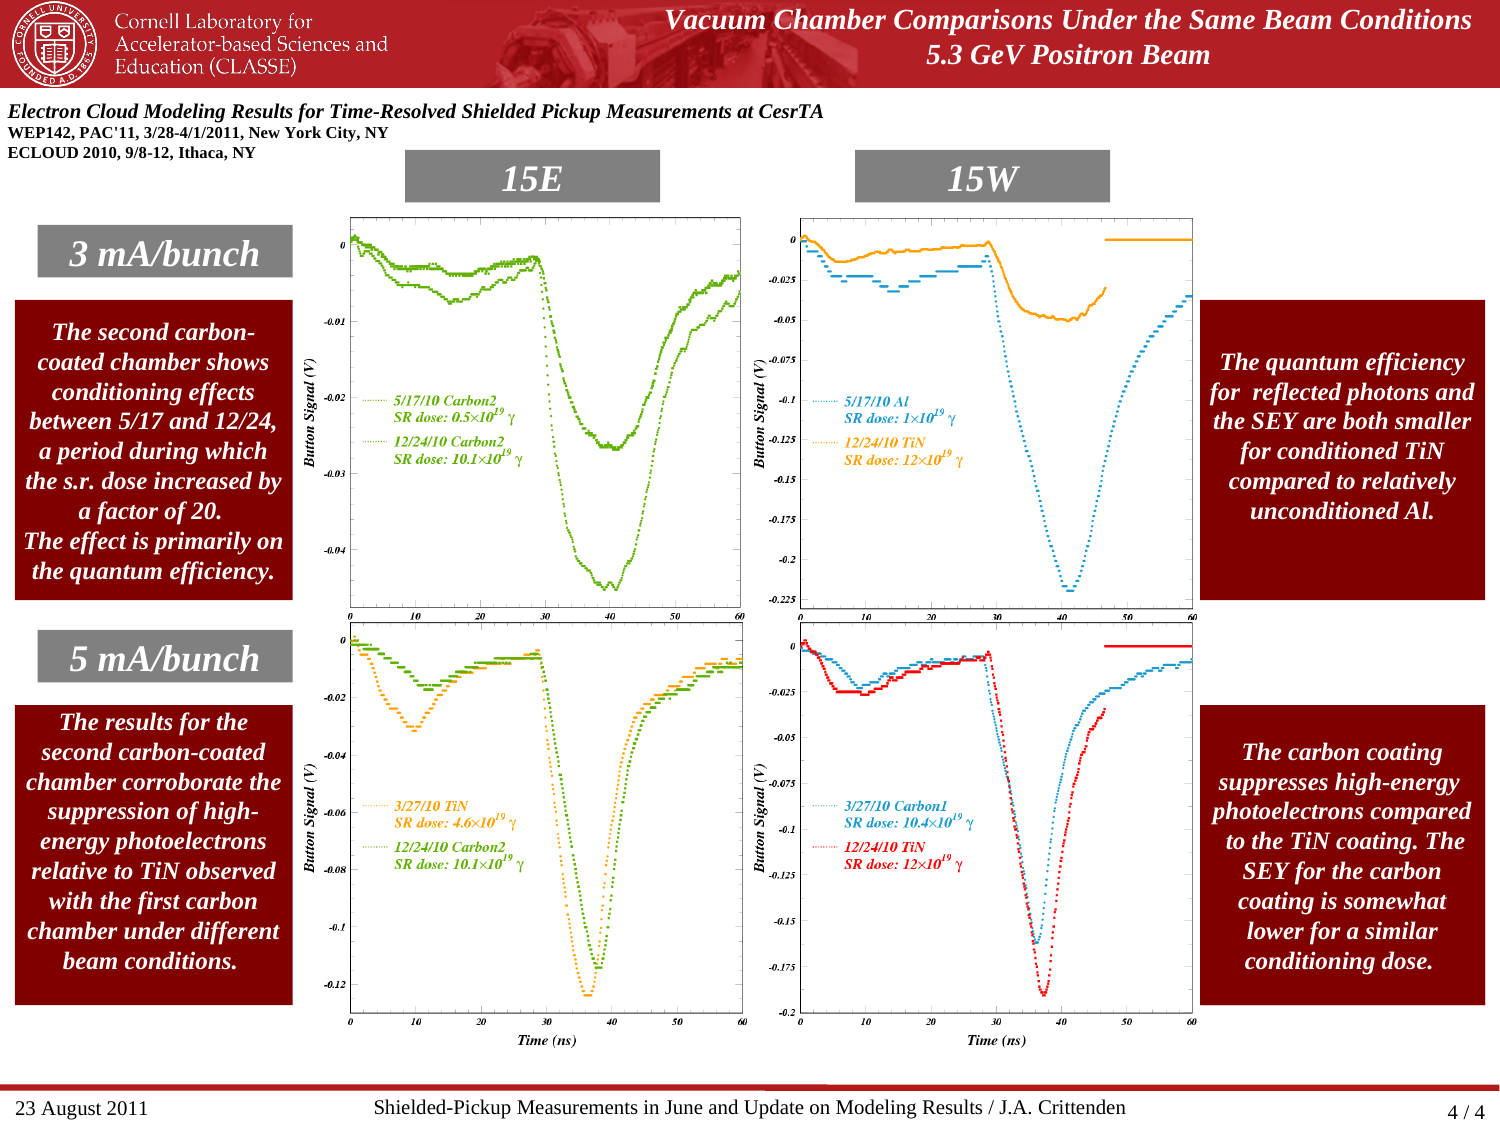

Vacuum Chamber Comparisons Under the Same Beam Conditions
5.3 GeV Positron Beam
Electron Cloud Modeling Results for Time-Resolved Shielded Pickup Measurements at CesrTA
WEP142, PAC'11, 3/28-4/1/2011, New York City, NY
ECLOUD 2010, 9/8-12, Ithaca, NY
15E
15W
3 mA/bunch
The second carbon-coated chamber shows conditioning effects between 5/17 and 12/24, a period during which the s.r. dose increased by a factor of 20.
The effect is primarily on the quantum efficiency.
The quantum efficiency
for reflected photons and the SEY are both smaller for conditioned TiN compared to relatively unconditioned Al.
5 mA/bunch
The results for the second carbon-coated chamber corroborate the suppression of high-energy photoelectrons relative to TiN observed with the first carbon chamber under different beam conditions.
The second carbon-coated chamber shows conditioning effects between 5/17 and 12/24, primarily for the quantum efficiency.
The carbon coating
suppresses high-energy
photoelectrons compared
 to the TiN coating. The SEY for the carbon coating is somewhat lower for a similar conditioning dose.
23 August 2011
4
J.A.Crittenden/CesrTA Collaboration Meeting